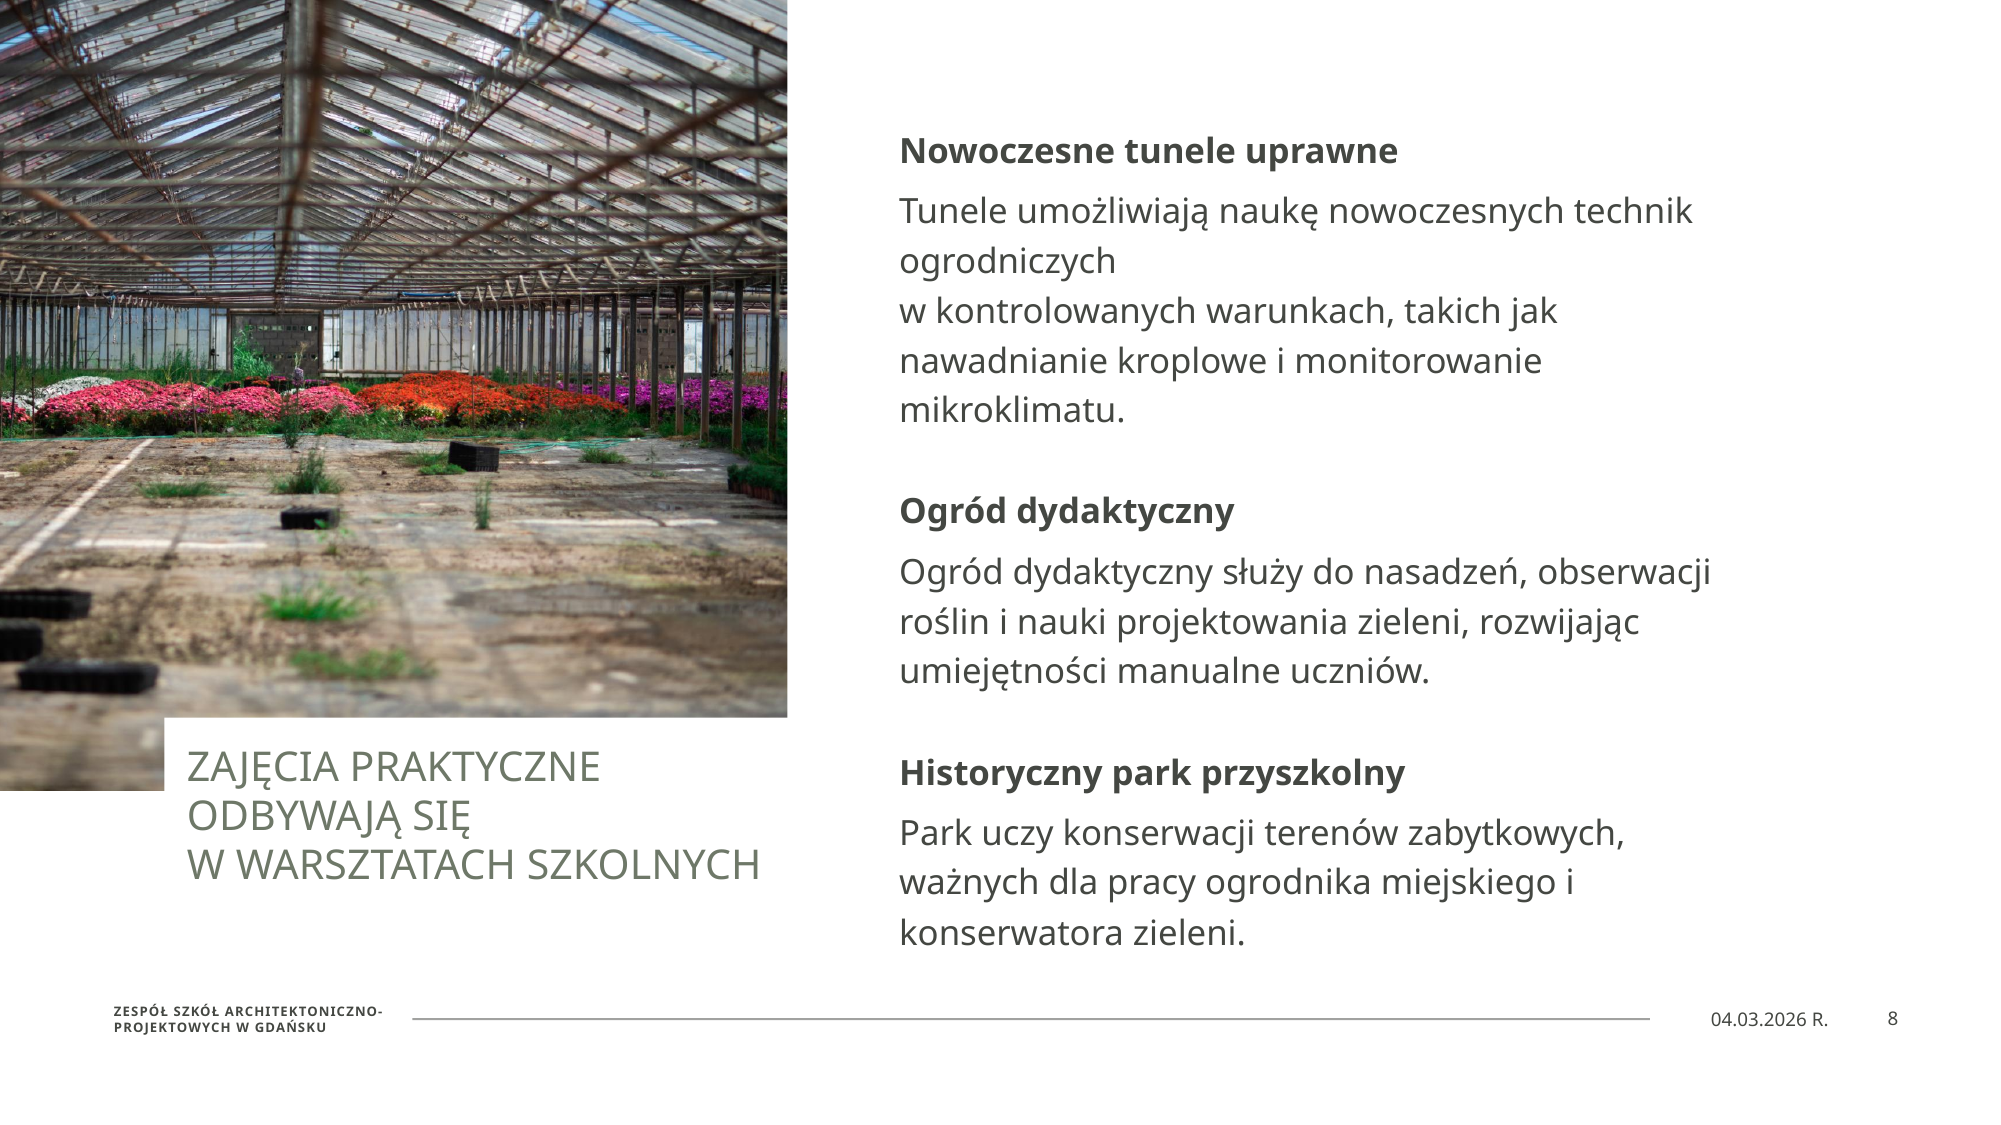

Nowoczesne tunele uprawne
Tunele umożliwiają naukę nowoczesnych technik ogrodniczych
w kontrolowanych warunkach, takich jak nawadnianie kroplowe i monitorowanie mikroklimatu.
Ogród dydaktyczny
Ogród dydaktyczny służy do nasadzeń, obserwacji roślin i nauki projektowania zieleni, rozwijając umiejętności manualne uczniów.
Historyczny park przyszkolny
Park uczy konserwacji terenów zabytkowych, ważnych dla pracy ogrodnika miejskiego i konserwatora zieleni.
# Zajęcia praktyczne Odbywają się w warsztatach szkolnych
Zespół Szkół Architektoniczno-Projektowych w Gdańsku
04.03.2026 r.